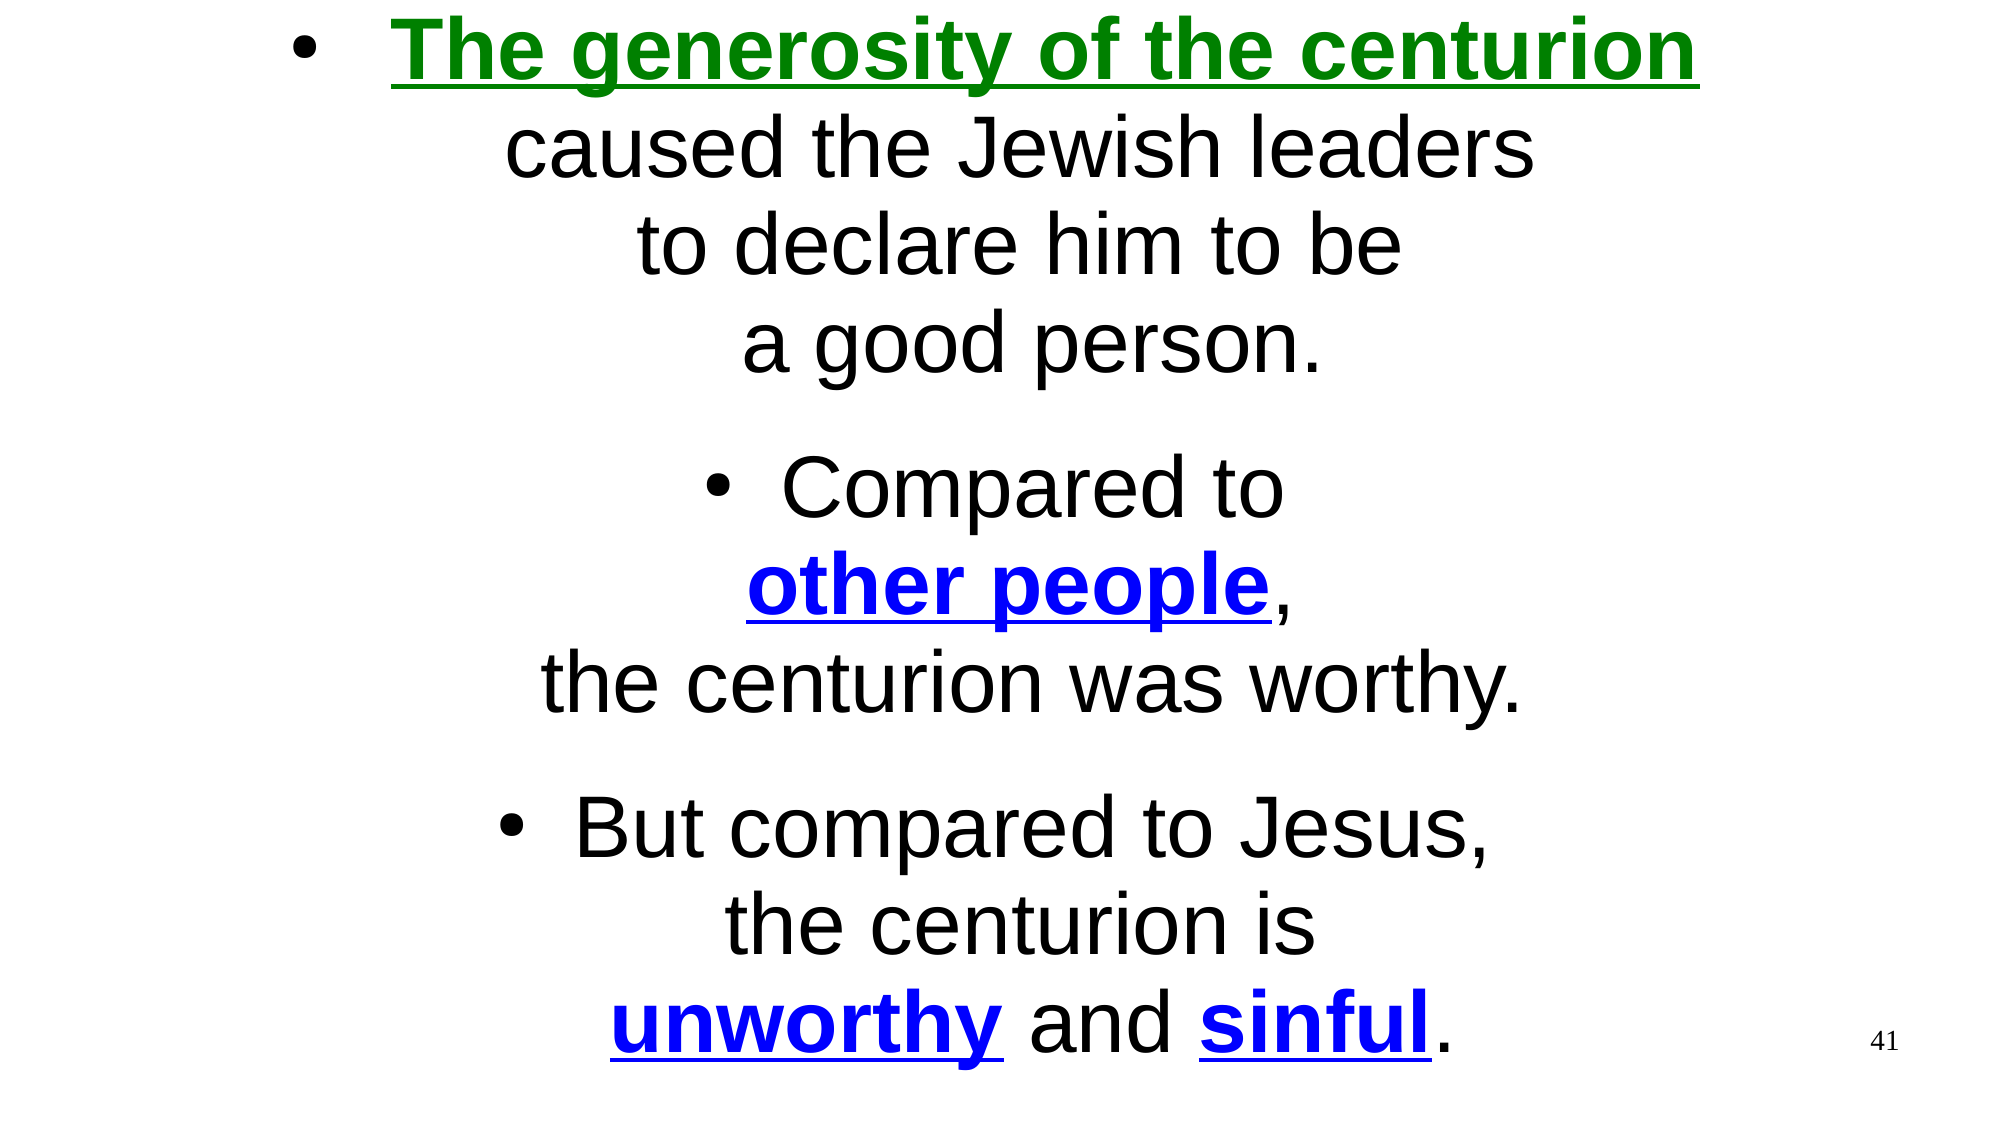

# The generosity of the centurion caused the Jewish leaders to declare him to be a good person.
 Compared to
other people,
the centurion was worthy.
 But compared to Jesus,
the centurion is
unworthy and sinful.
41